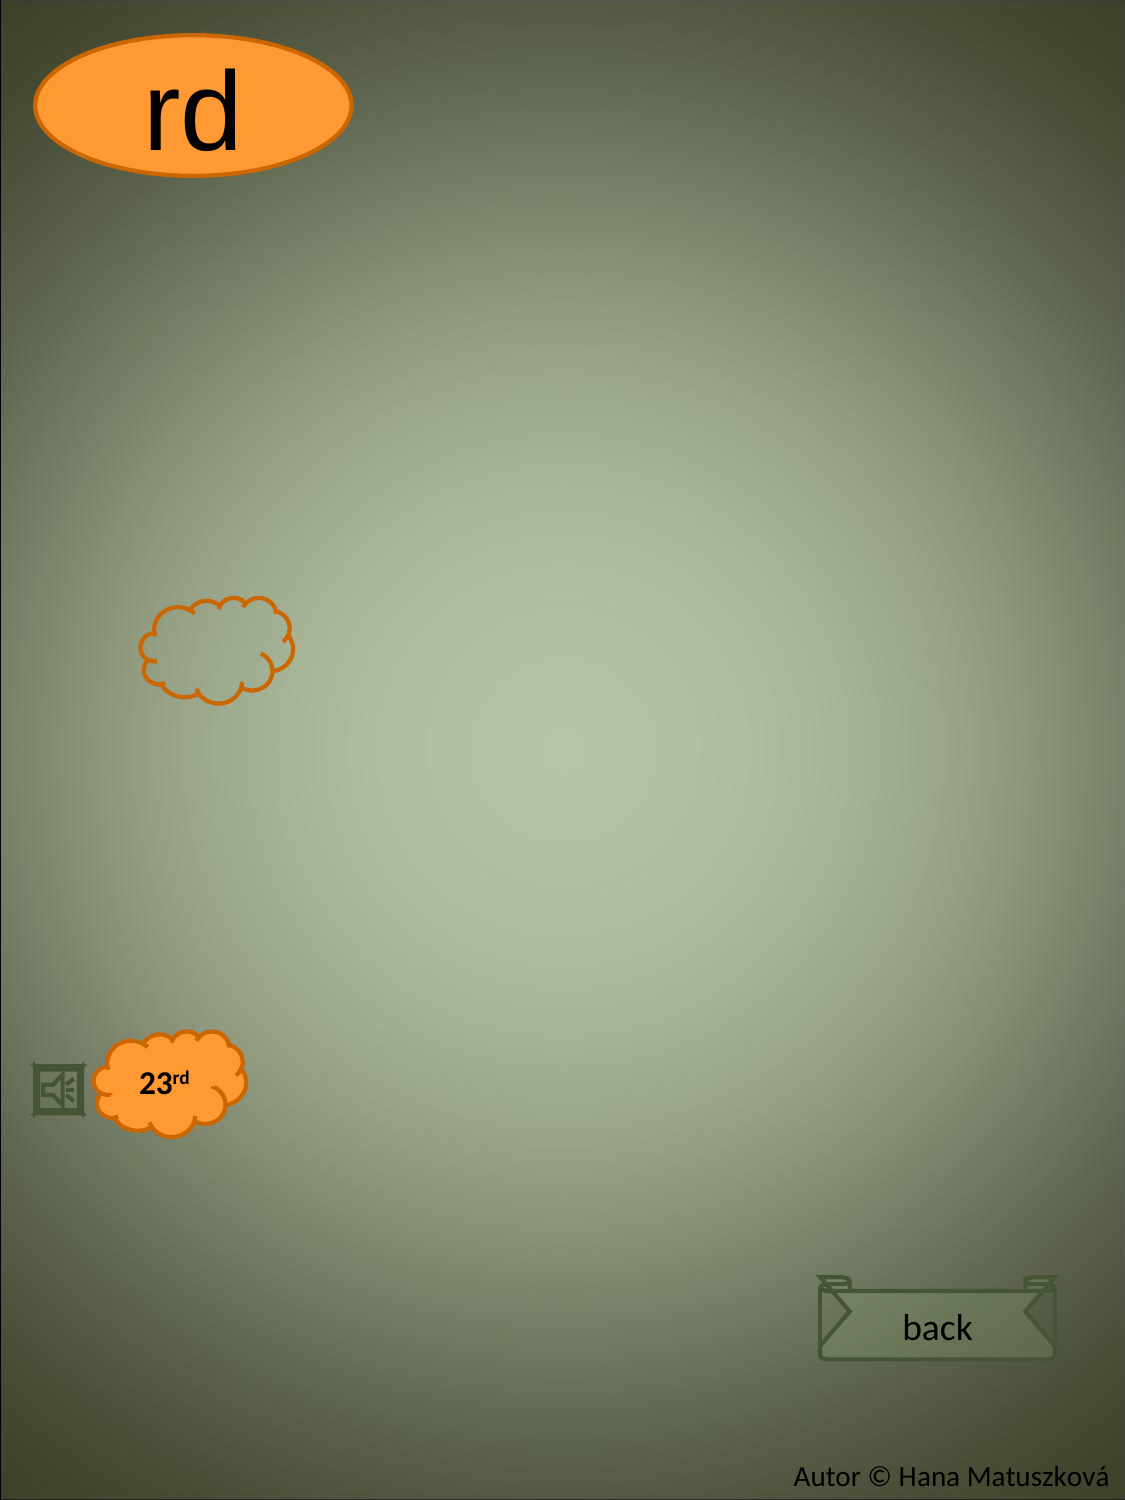

rd
23rd
back
Autor © Hana Matuszková